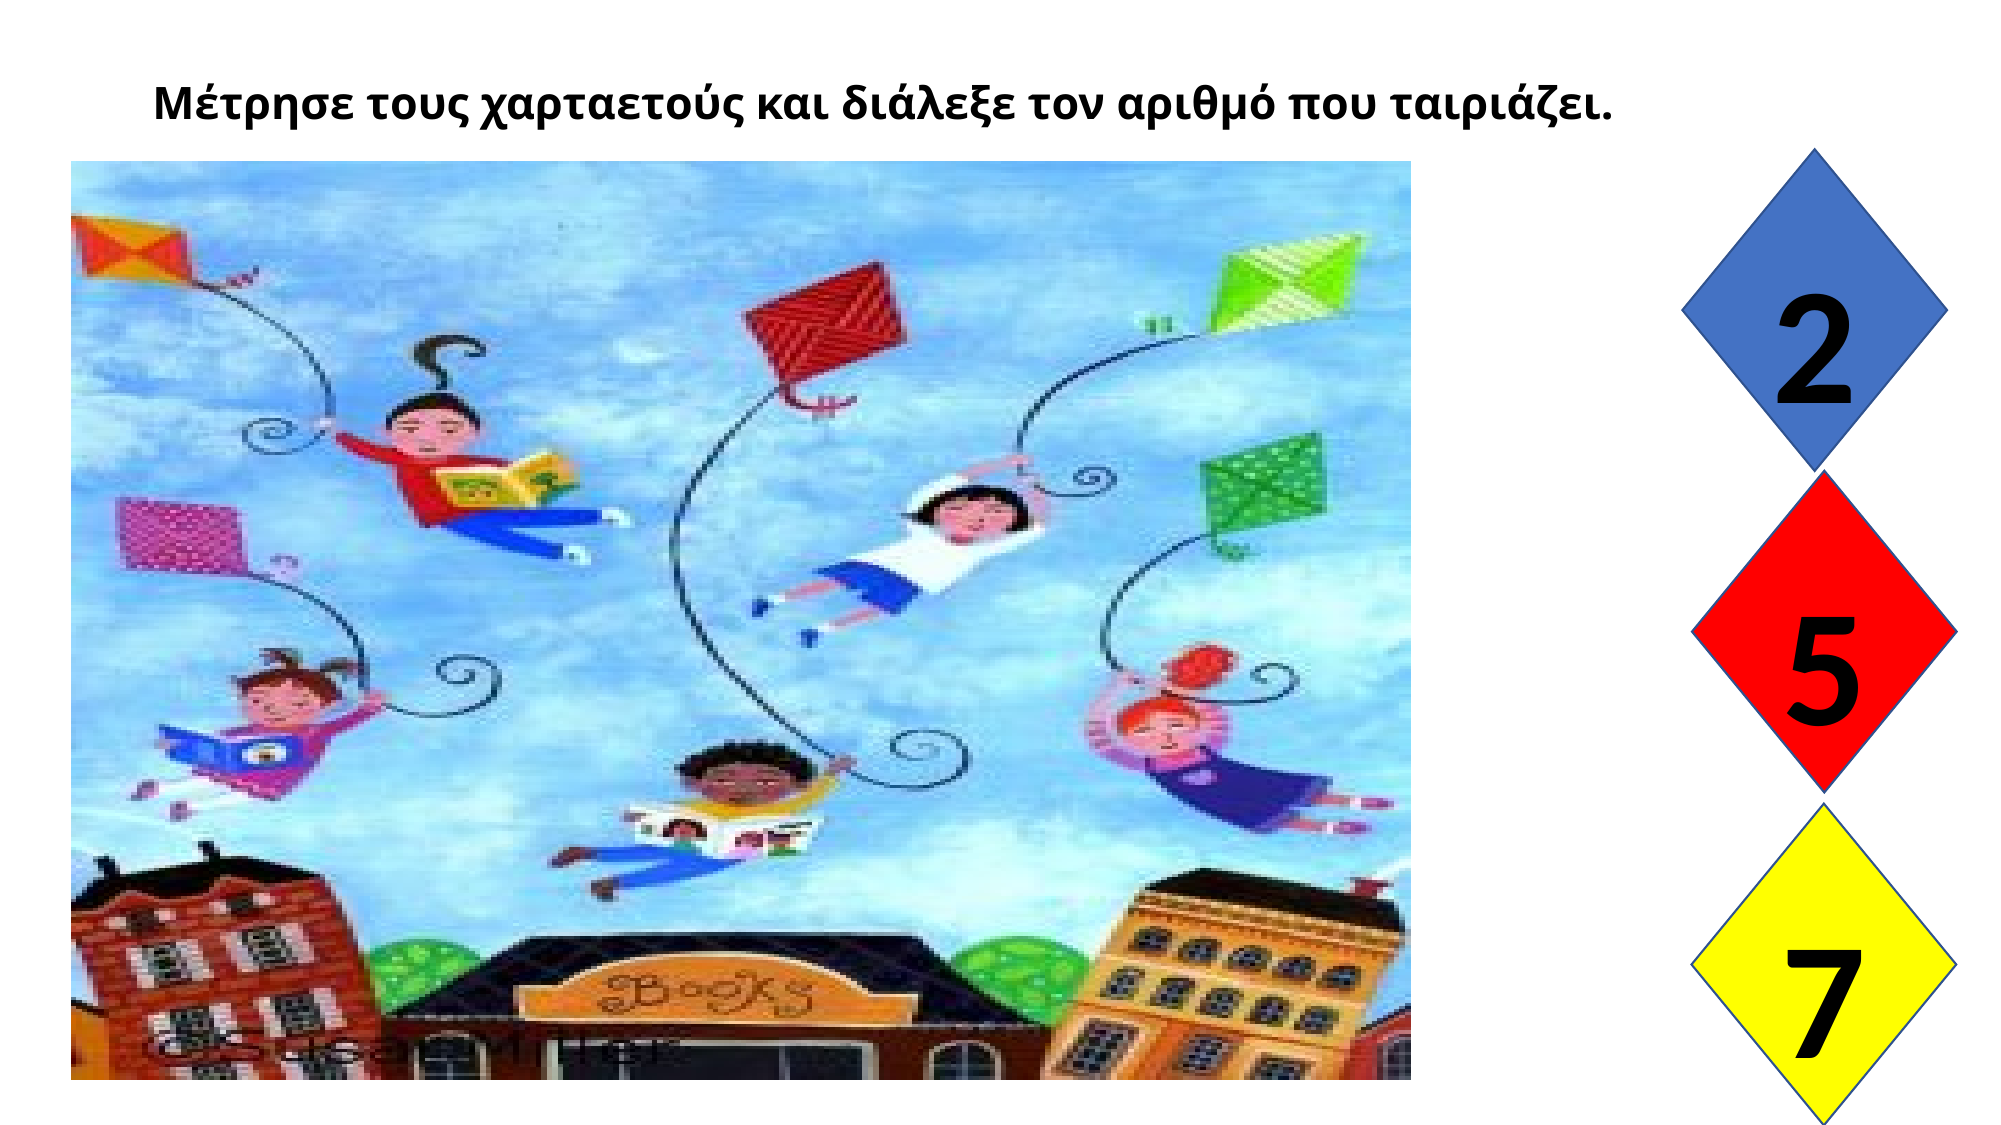

# Μέτρησε τους χαρταετούς και διάλεξε τον αριθμό που ταιριάζει.
2
5
7